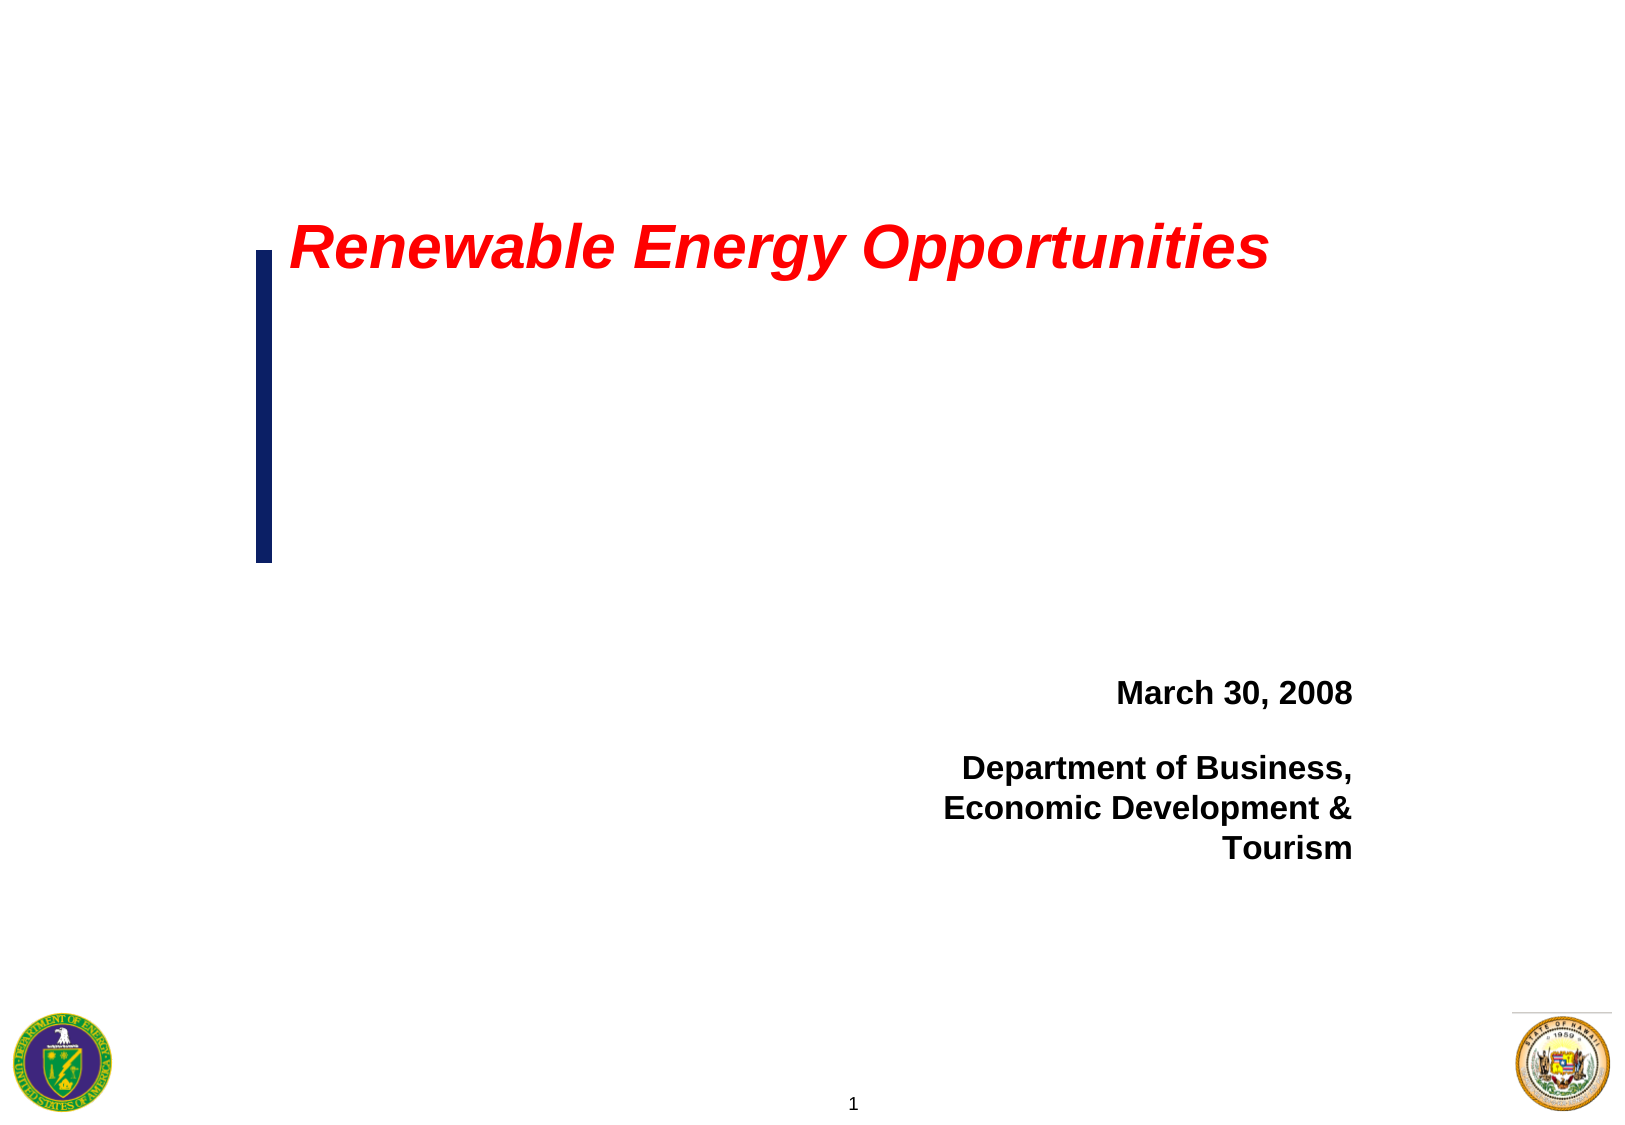

Renewable Energy Opportunities
March 30, 2008
Department of Business,
Economic Development &
Tourism